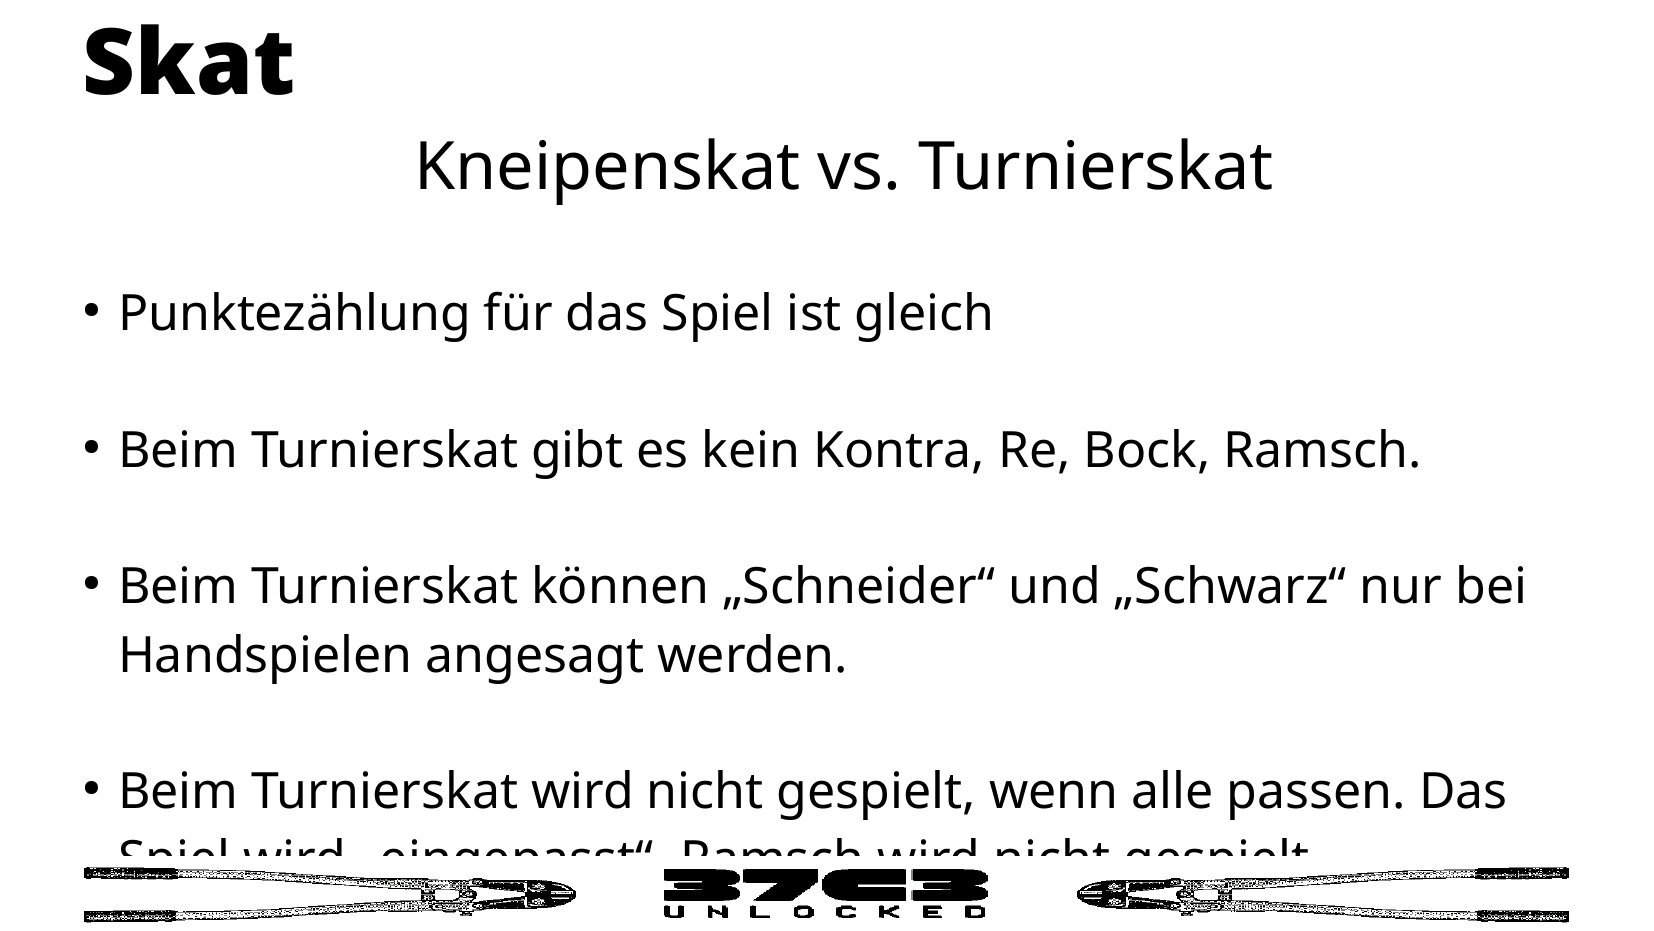

# Skat
Kneipenskat vs. Turnierskat
Punktezählung für das Spiel ist gleich
Beim Turnierskat gibt es kein Kontra, Re, Bock, Ramsch.
Beim Turnierskat können „Schneider“ und „Schwarz“ nur bei Handspielen angesagt werden.
Beim Turnierskat wird nicht gespielt, wenn alle passen. Das Spiel wird „eingepasst“. Ramsch wird nicht gespielt.